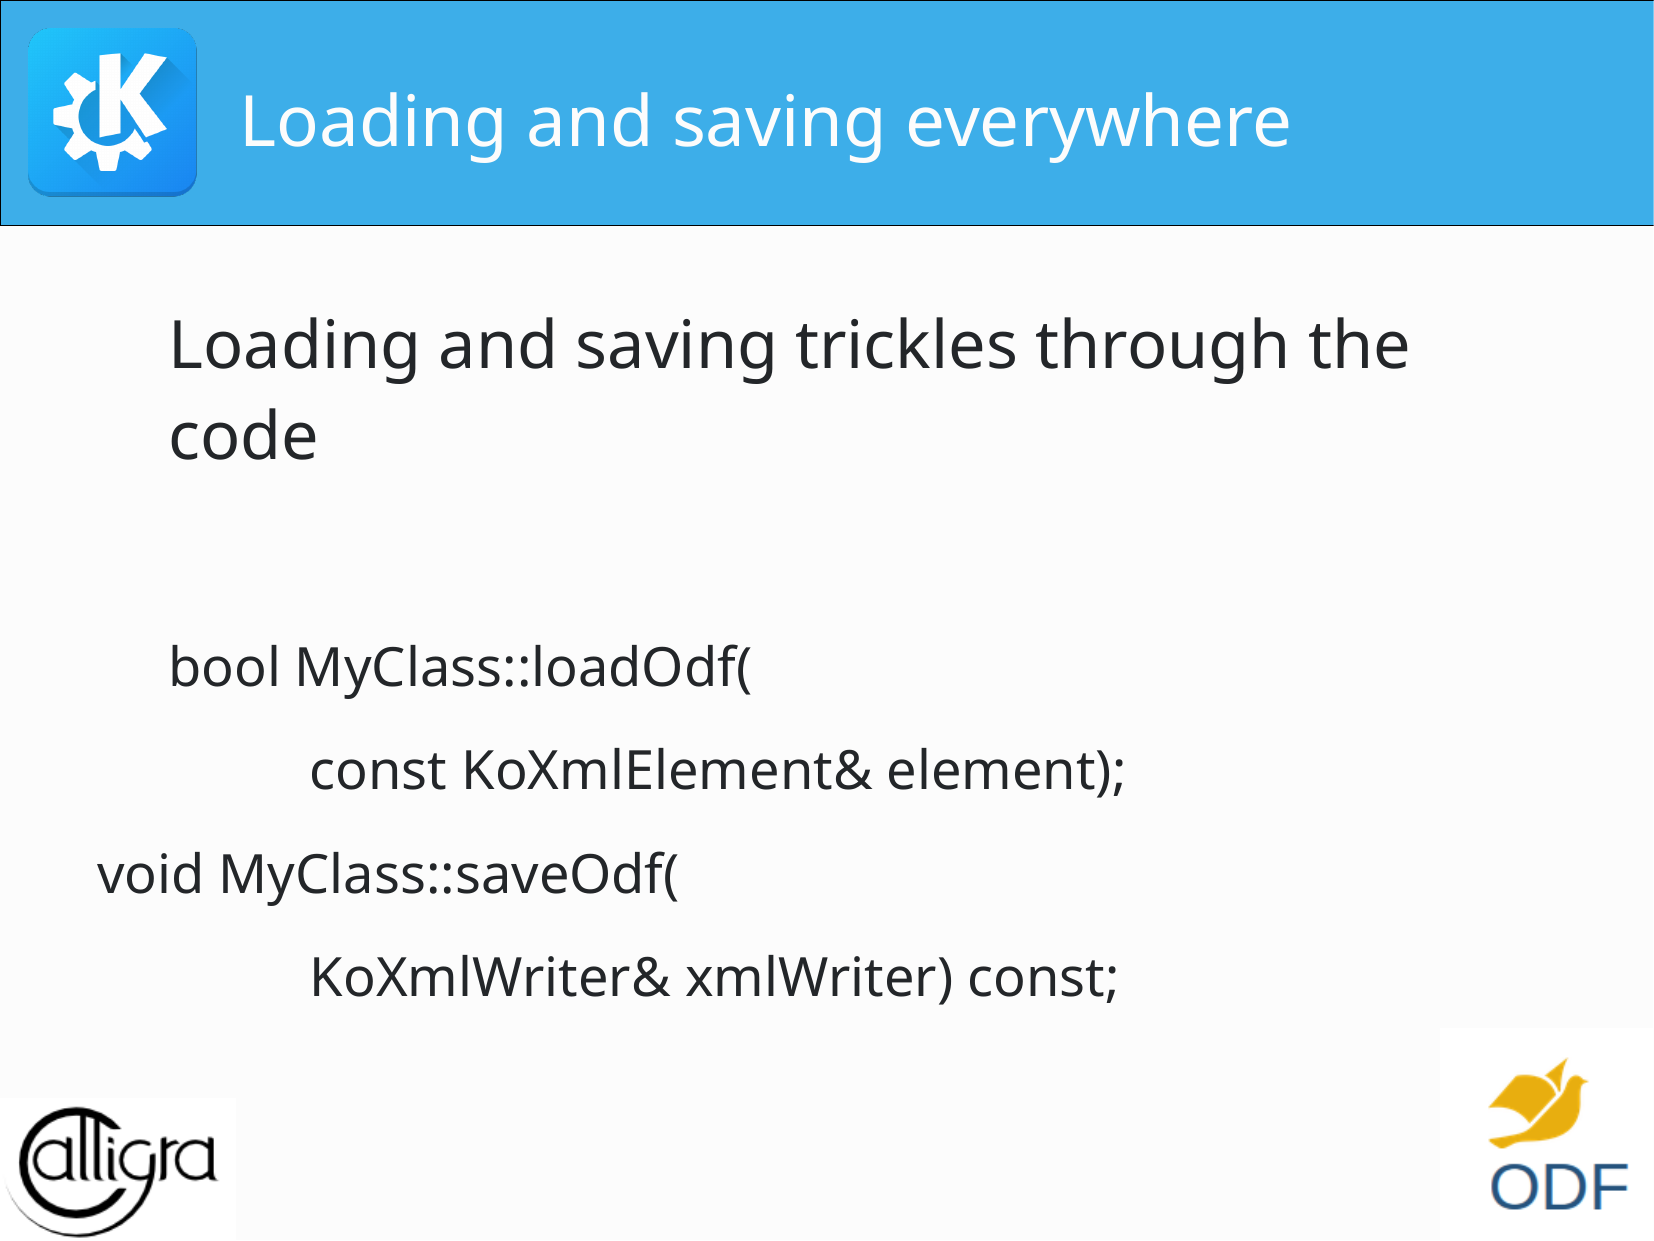

Loading and saving everywhere
Loading and saving trickles through the code
bool MyClass::loadOdf(
const KoXmlElement& element);
void MyClass::saveOdf(
KoXmlWriter& xmlWriter) const;